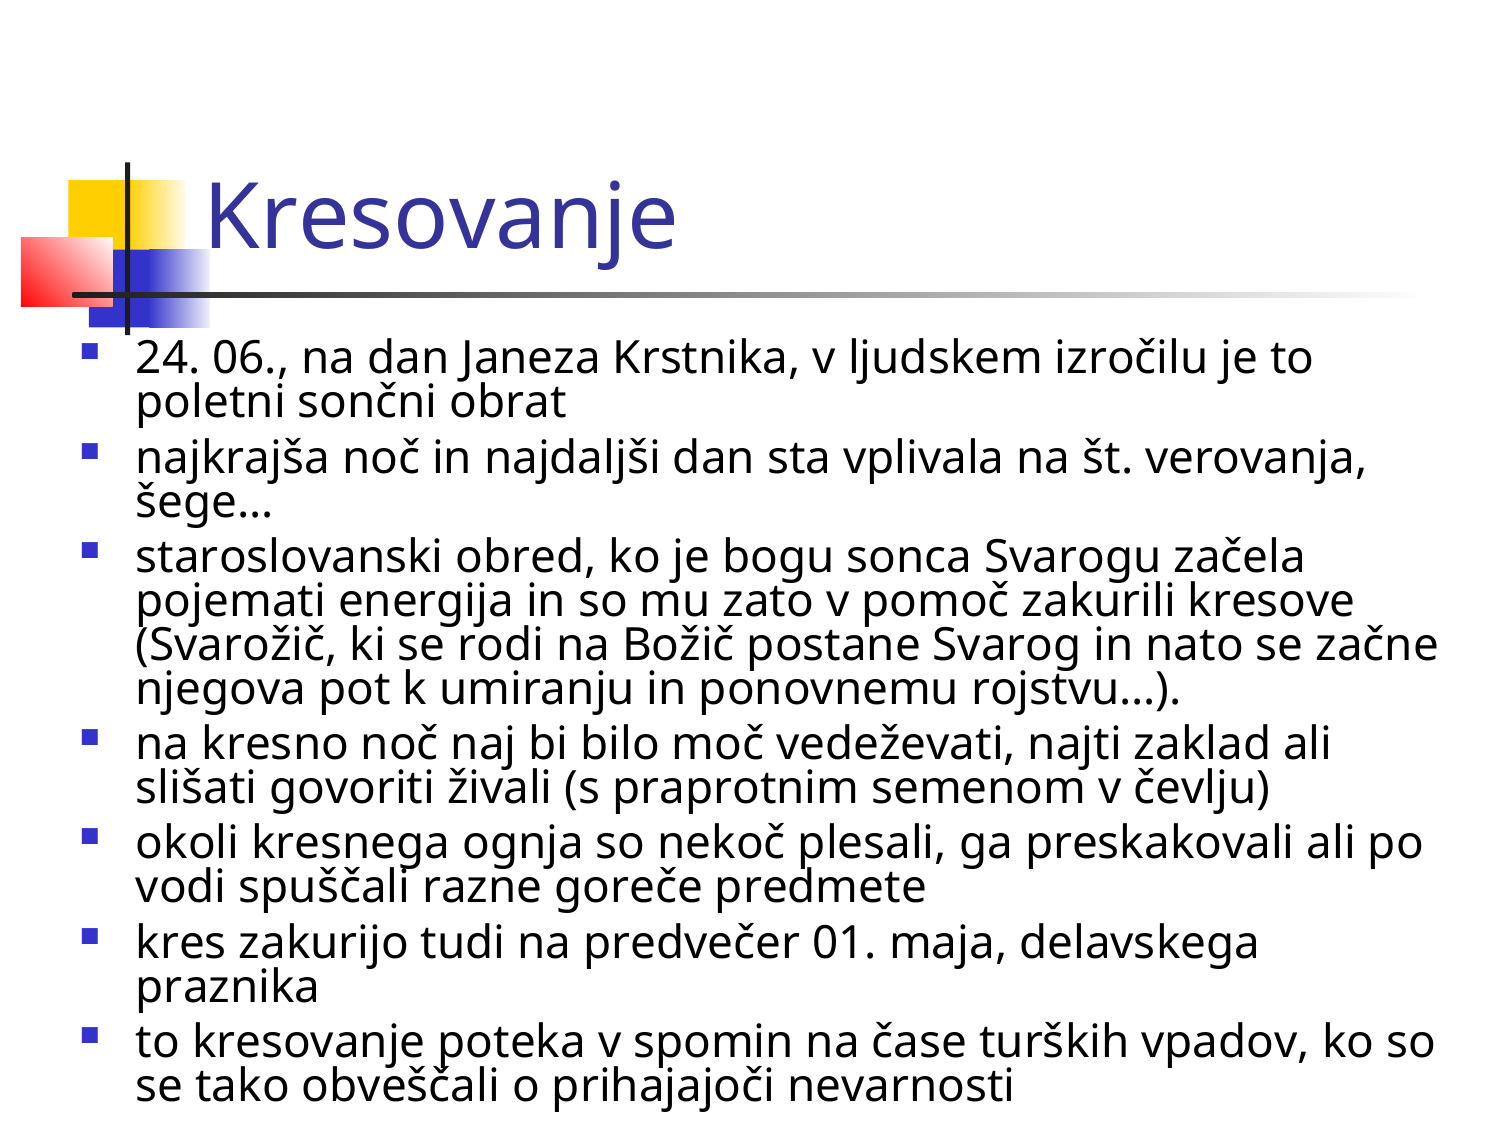

# Kresovanje
24. 06., na dan Janeza Krstnika, v ljudskem izročilu je to poletni sončni obrat
najkrajša noč in najdaljši dan sta vplivala na št. verovanja, šege…
staroslovanski obred, ko je bogu sonca Svarogu začela pojemati energija in so mu zato v pomoč zakurili kresove (Svarožič, ki se rodi na Božič postane Svarog in nato se začne njegova pot k umiranju in ponovnemu rojstvu…).
na kresno noč naj bi bilo moč vedeževati, najti zaklad ali slišati govoriti živali (s praprotnim semenom v čevlju)
okoli kresnega ognja so nekoč plesali, ga preskakovali ali po vodi spuščali razne goreče predmete
kres zakurijo tudi na predvečer 01. maja, delavskega praznika
to kresovanje poteka v spomin na čase turških vpadov, ko so se tako obveščali o prihajajoči nevarnosti